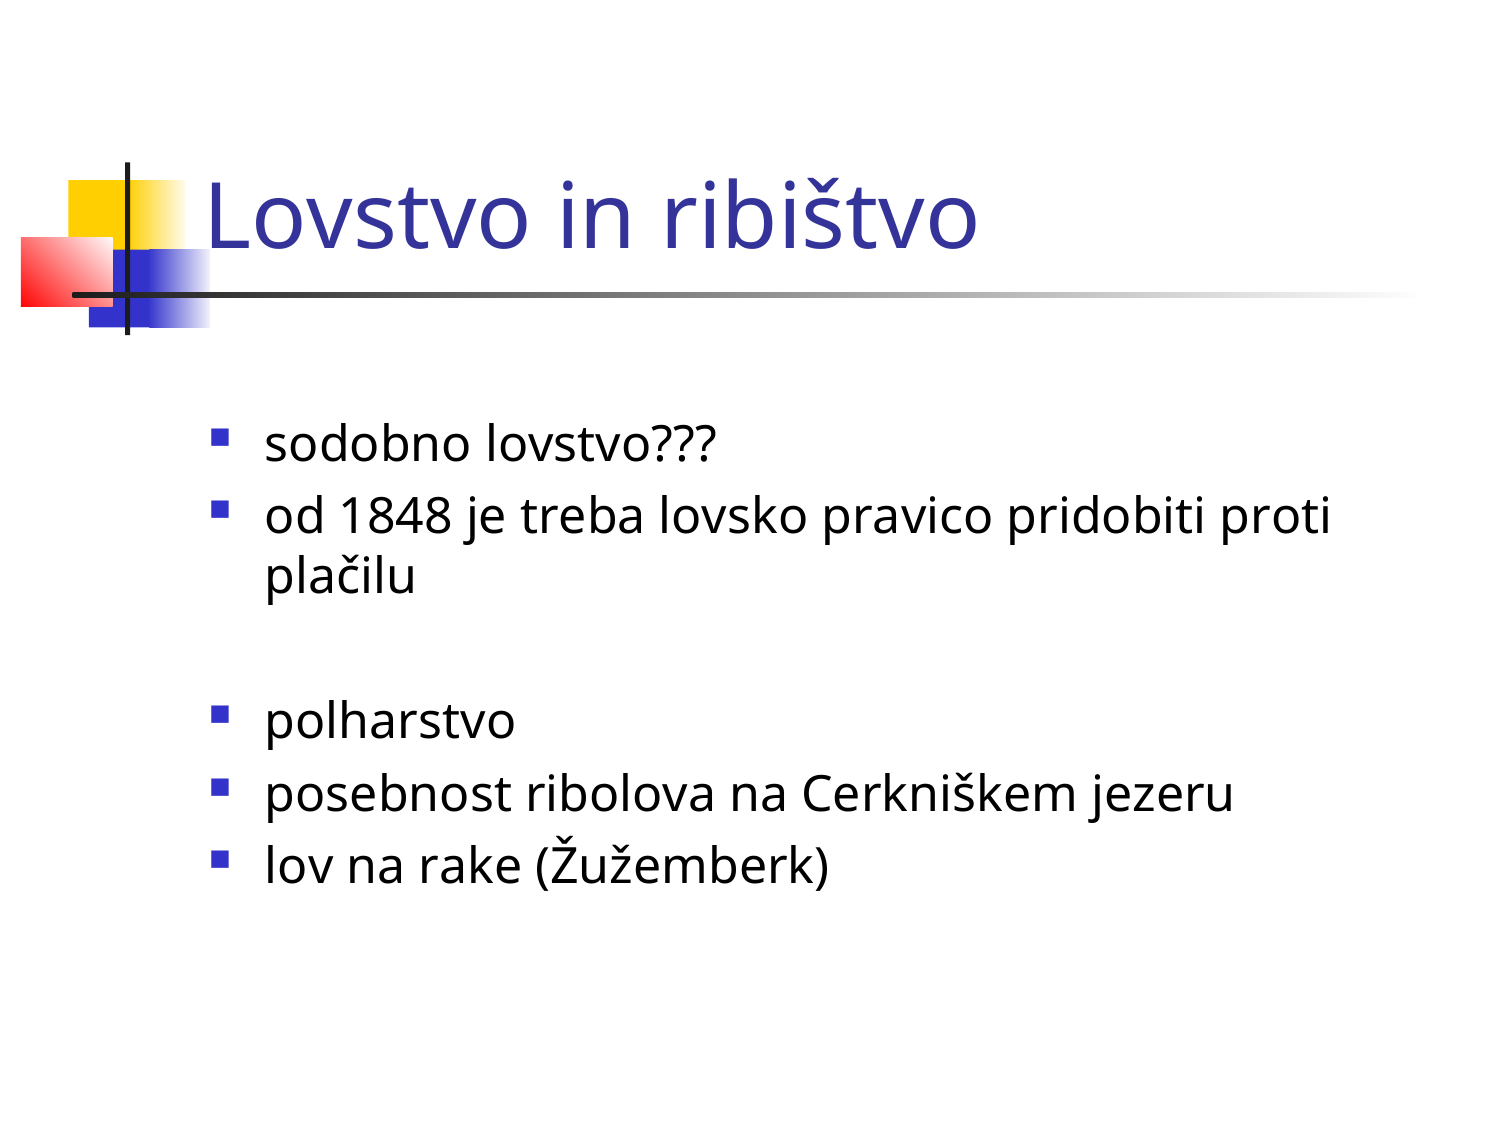

# Lovstvo in ribištvo
sodobno lovstvo???
od 1848 je treba lovsko pravico pridobiti proti plačilu
polharstvo
posebnost ribolova na Cerkniškem jezeru
lov na rake (Žužemberk)